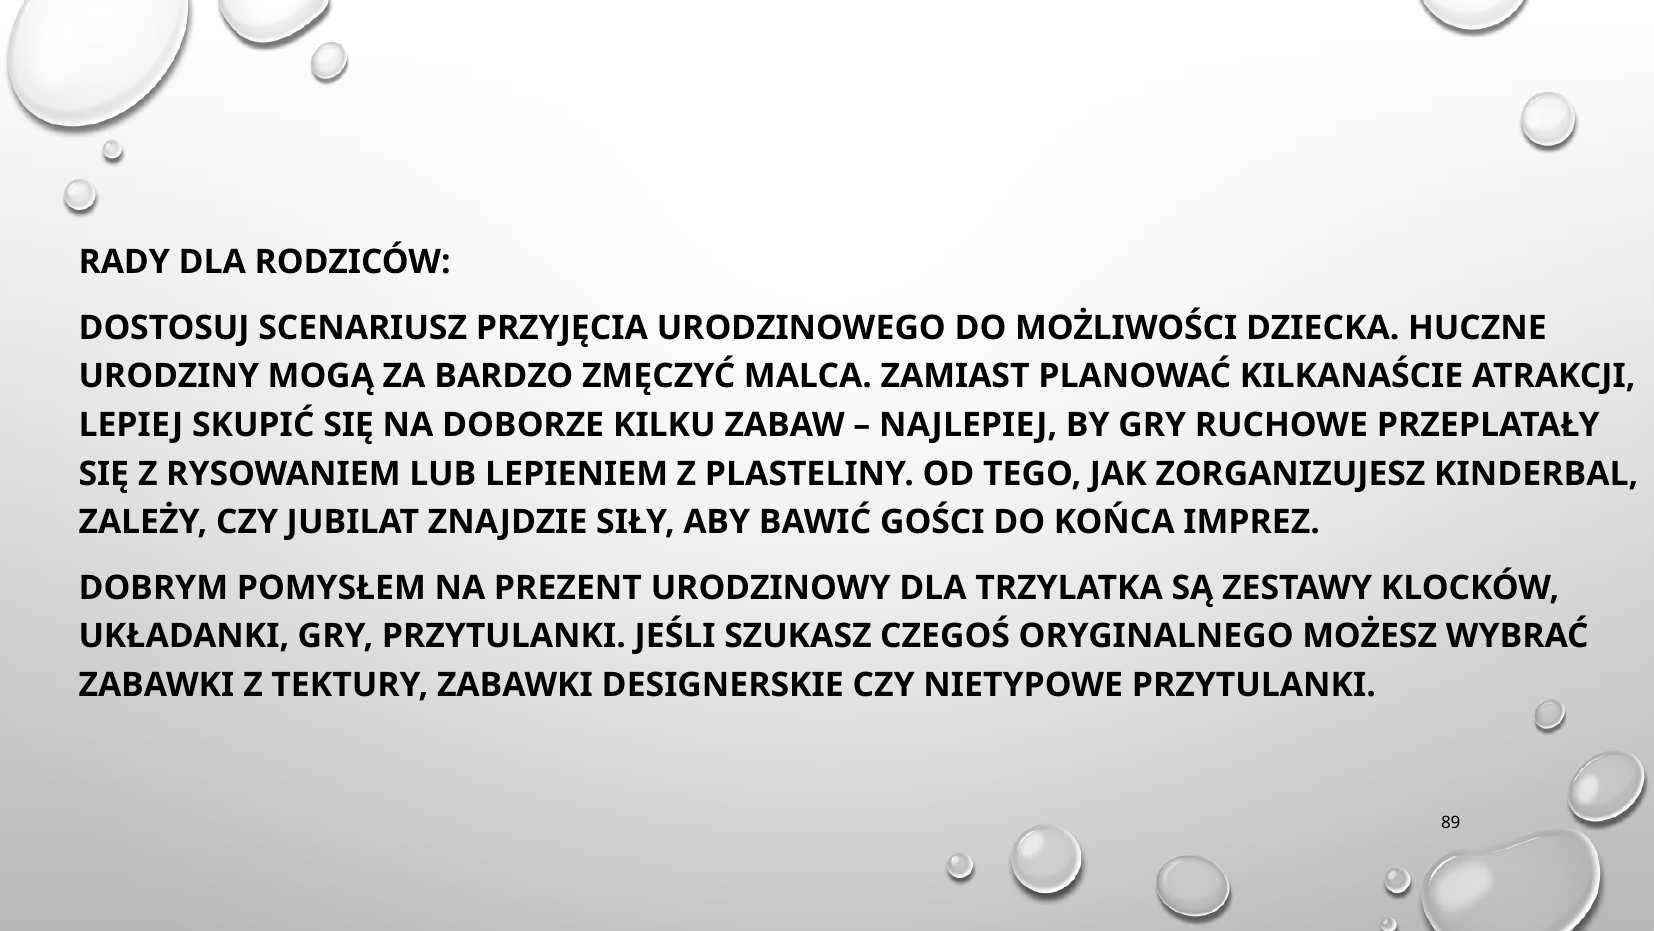

# Rady dla rodziców:
Dostosuj scenariusz przyjęcia urodzinowego do możliwości dziecka. Huczne urodziny mogą za bardzo zmęczyć malca. Zamiast planować kilkanaście atrakcji, lepiej skupić się na doborze kilku zabaw – najlepiej, by gry ruchowe przeplatały się z rysowaniem lub lepieniem z plasteliny. Od tego, jak zorganizujesz kinderbal, zależy, czy jubilat znajdzie siły, aby bawić gości do końca imprez.
Dobrym pomysłem na prezent urodzinowy dla trzylatka są zestawy klocków, układanki, gry, przytulanki. Jeśli szukasz czegoś oryginalnego możesz wybrać zabawki z tektury, zabawki designerskie czy nietypowe przytulanki.